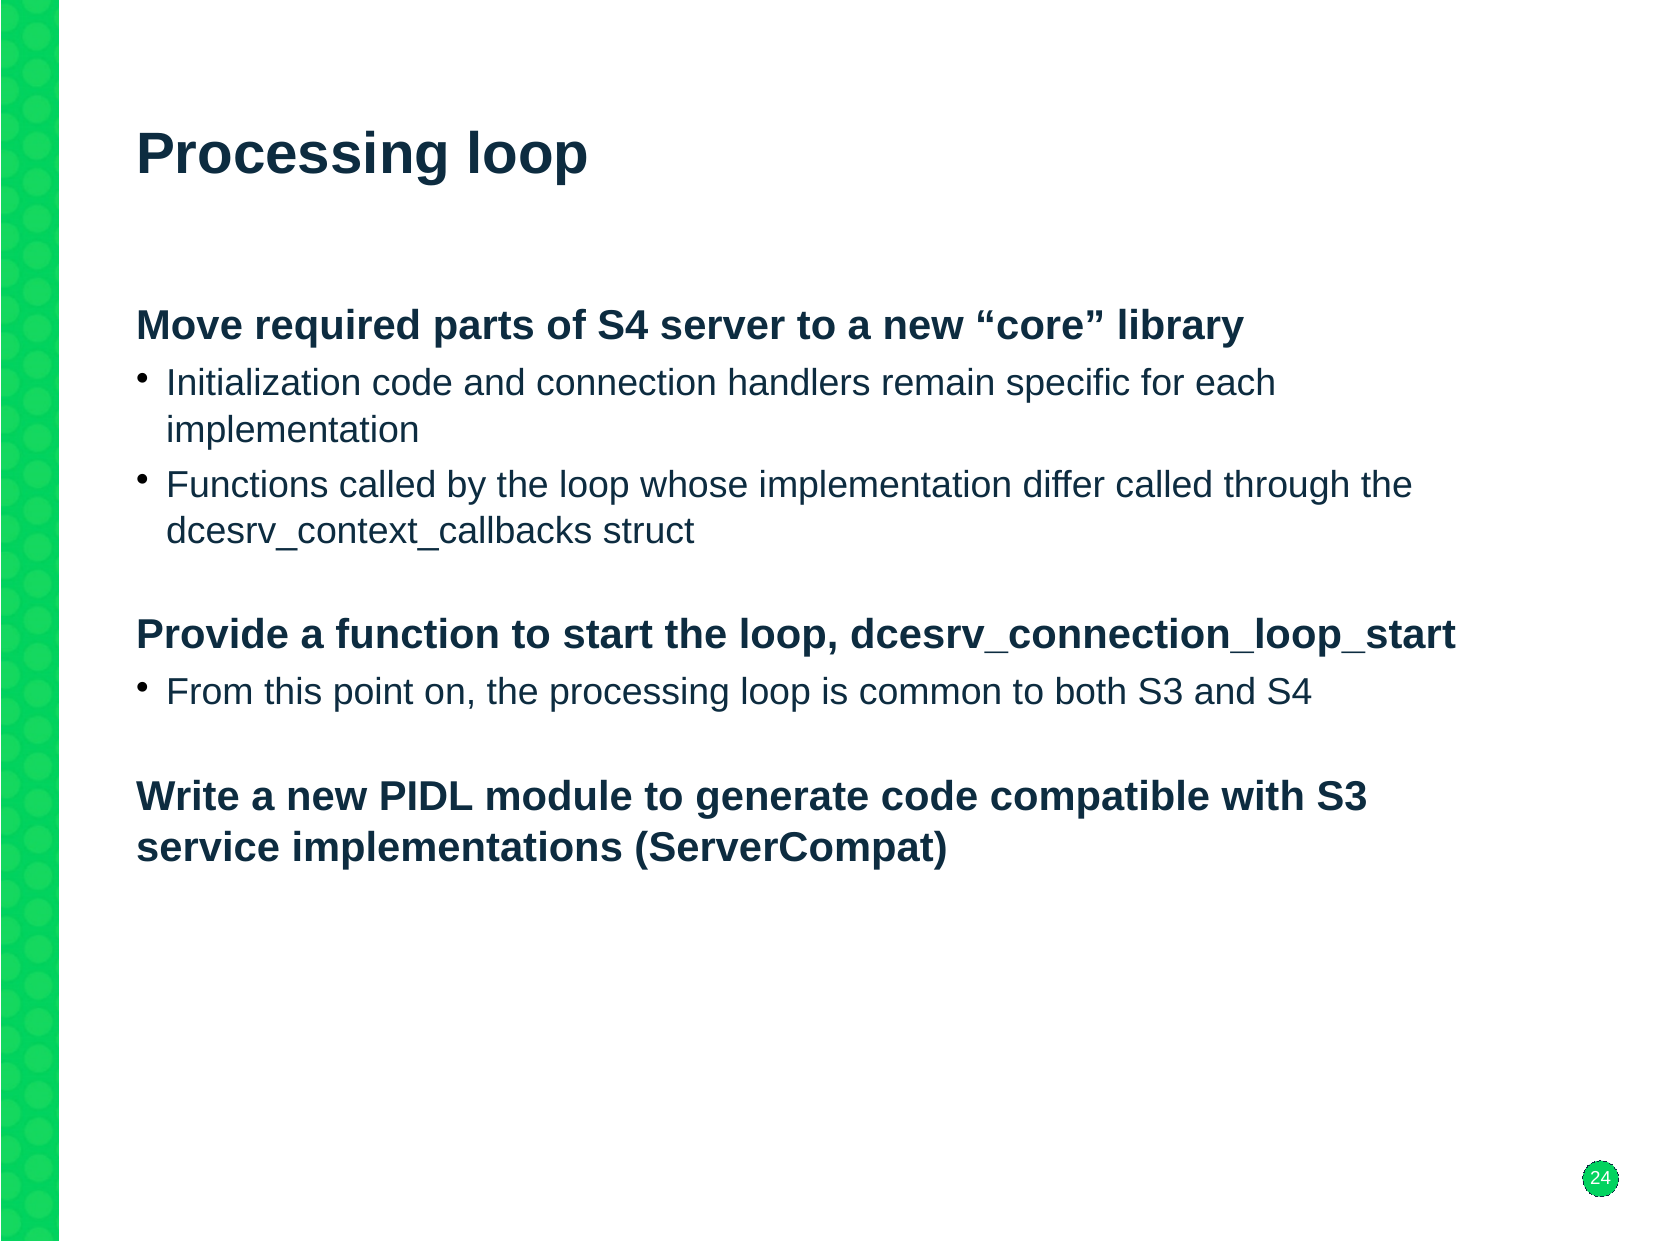

# Processing loop
Move required parts of S4 server to a new “core” library
Initialization code and connection handlers remain specific for each implementation
Functions called by the loop whose implementation differ called through the
dcesrv_context_callbacks struct
Provide a function to start the loop, dcesrv_connection_loop_start
From this point on, the processing loop is common to both S3 and S4
Write a new PIDL module to generate code compatible with S3 service implementations (ServerCompat)
24